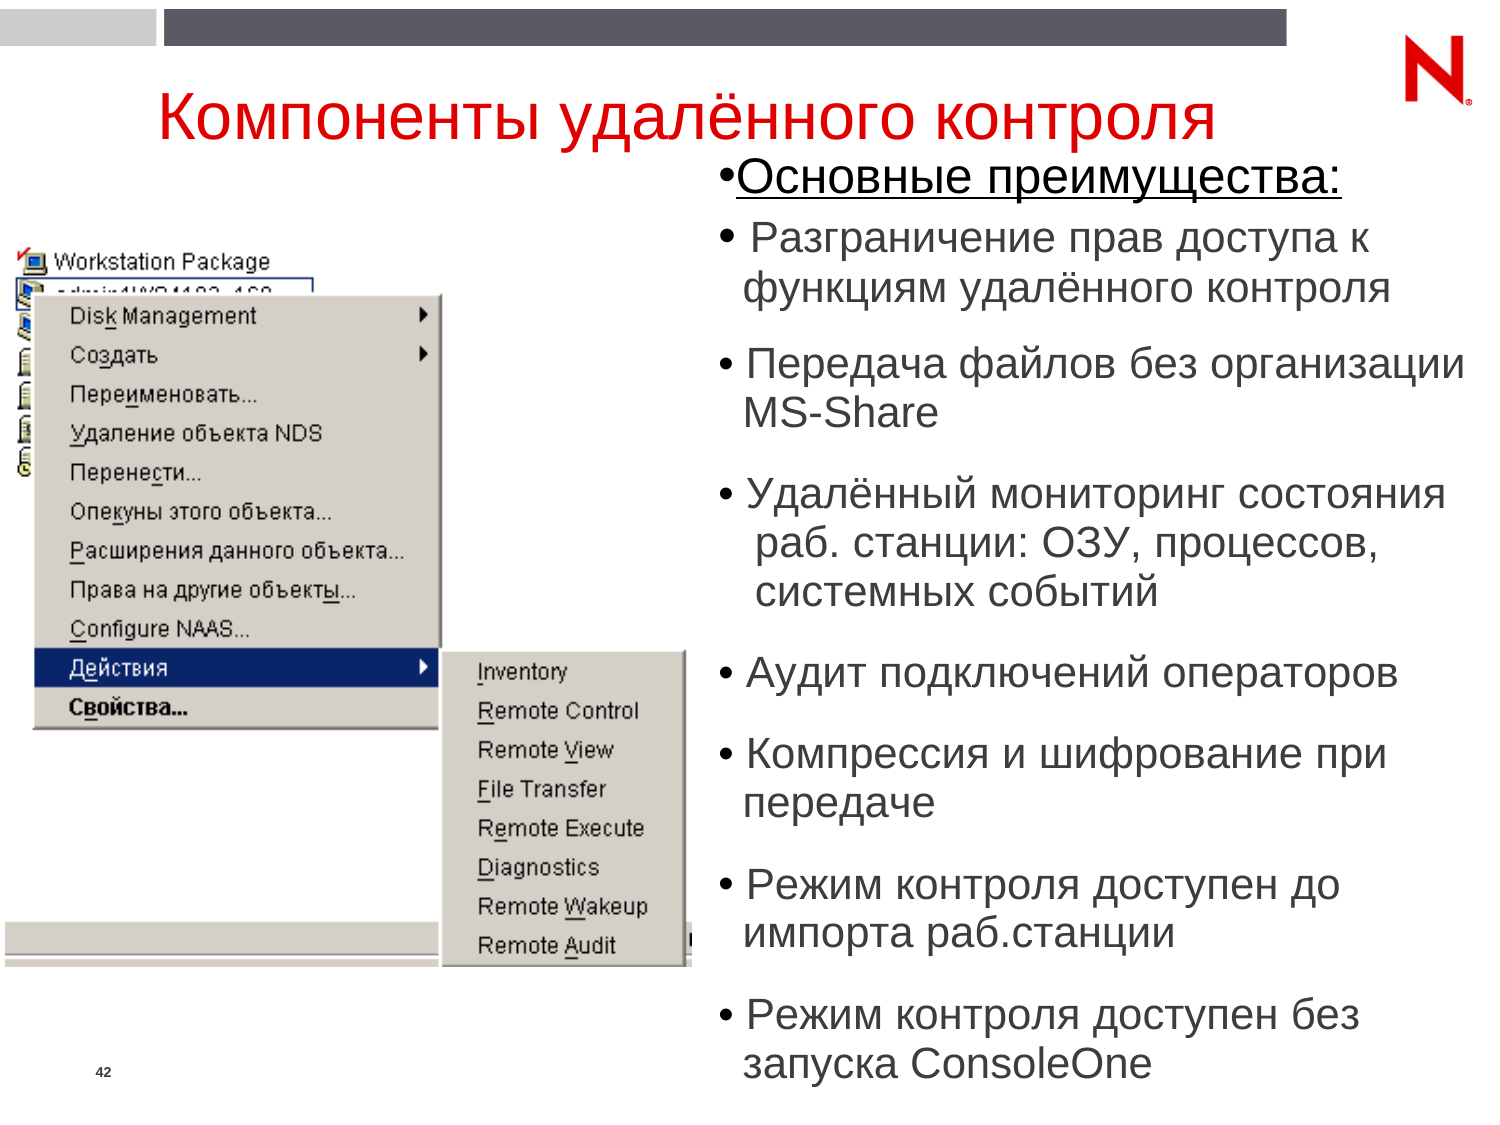

Компоненты удалённого контроля
Основные преимущества:
 Разграничение прав доступа к
 функциям удалённого контроля
 Передача файлов без организации
 MS-Share
 Удалённый мониторинг состояния
 раб. станции: ОЗУ, процессов,
 системных событий
 Аудит подключений операторов
 Компрессия и шифрование при
 передаче
 Режим контроля доступен до
 импорта раб.станции
 Режим контроля доступен без
 запуска ConsoleOne